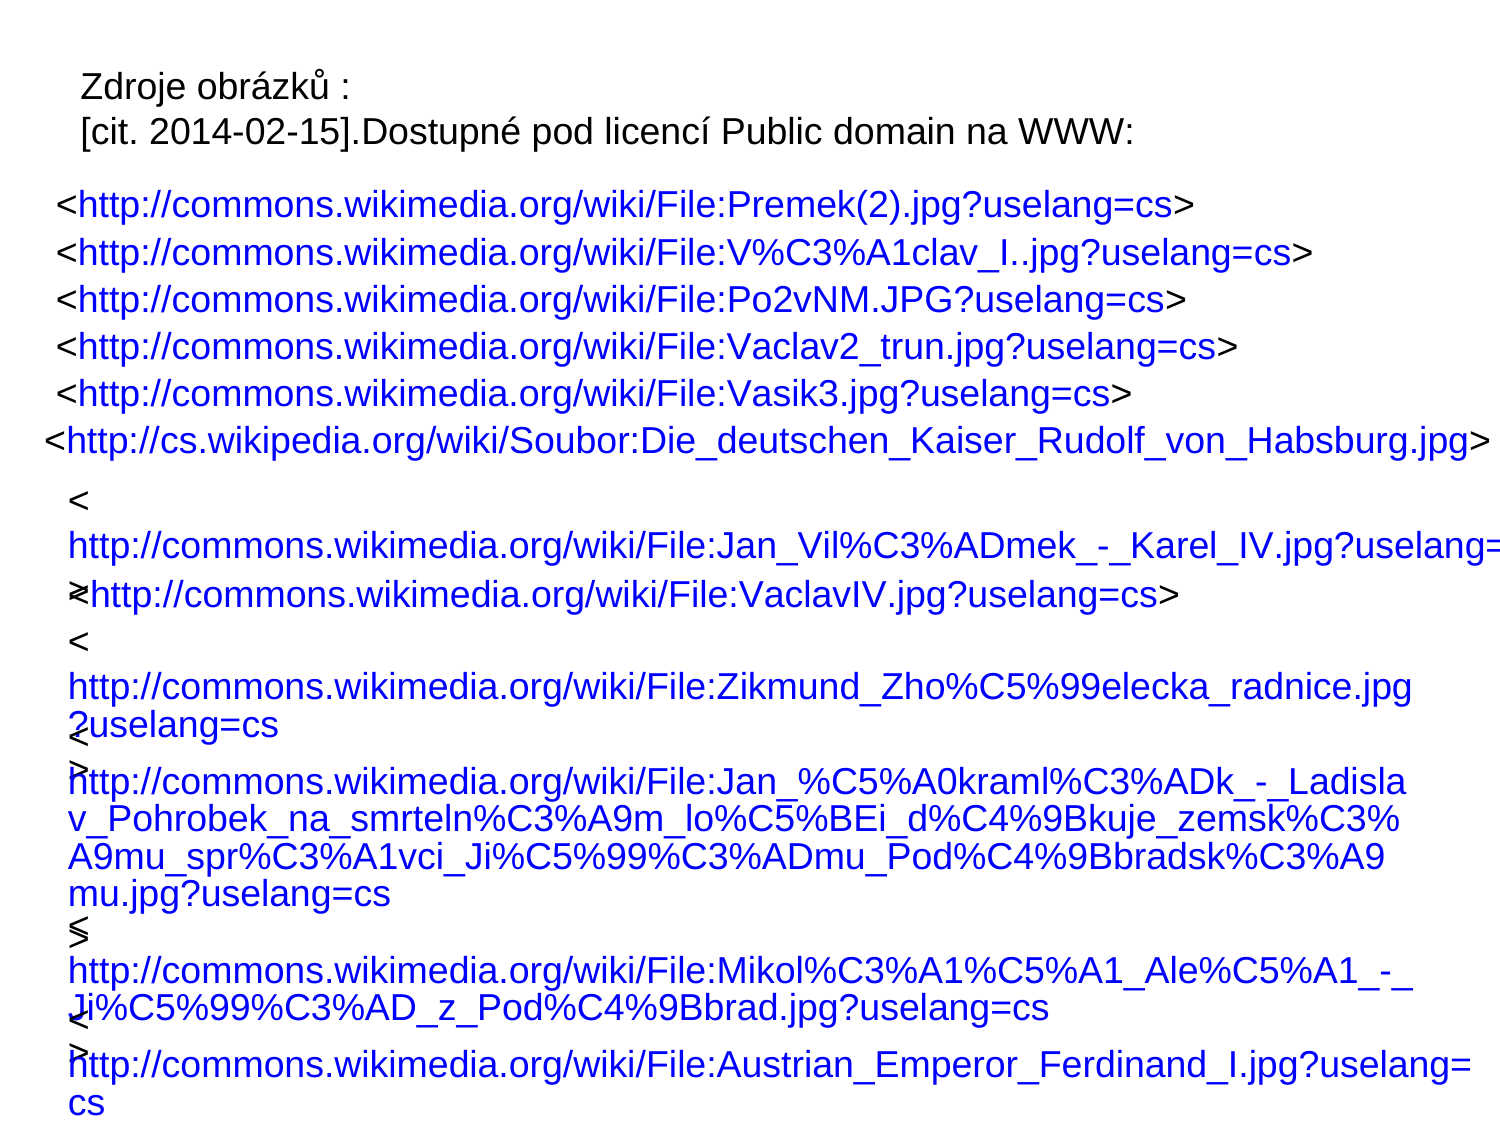

Zdroje obrázků :
[cit. 2014-02-15].Dostupné pod licencí Public domain na WWW:
<http://commons.wikimedia.org/wiki/File:Premek(2).jpg?uselang=cs>
<http://commons.wikimedia.org/wiki/File:V%C3%A1clav_I..jpg?uselang=cs>
<http://commons.wikimedia.org/wiki/File:Po2vNM.JPG?uselang=cs>
<http://commons.wikimedia.org/wiki/File:Vaclav2_trun.jpg?uselang=cs>
<http://commons.wikimedia.org/wiki/File:Vasik3.jpg?uselang=cs>
<http://cs.wikipedia.org/wiki/Soubor:Die_deutschen_Kaiser_Rudolf_von_Habsburg.jpg>
<http://commons.wikimedia.org/wiki/File:Jan_Vil%C3%ADmek_-_Karel_IV.jpg?uselang=cs>
<http://commons.wikimedia.org/wiki/File:VaclavIV.jpg?uselang=cs>
<http://commons.wikimedia.org/wiki/File:Zikmund_Zho%C5%99elecka_radnice.jpg?uselang=cs>
<http://commons.wikimedia.org/wiki/File:Jan_%C5%A0kraml%C3%ADk_-_Ladislav_Pohrobek_na_smrteln%C3%A9m_lo%C5%BEi_d%C4%9Bkuje_zemsk%C3%A9mu_spr%C3%A1vci_Ji%C5%99%C3%ADmu_Pod%C4%9Bbradsk%C3%A9mu.jpg?uselang=cs>
<http://commons.wikimedia.org/wiki/File:Mikol%C3%A1%C5%A1_Ale%C5%A1_-_Ji%C5%99%C3%AD_z_Pod%C4%9Bbrad.jpg?uselang=cs>
<http://commons.wikimedia.org/wiki/File:Austrian_Emperor_Ferdinand_I.jpg?uselang=cs>